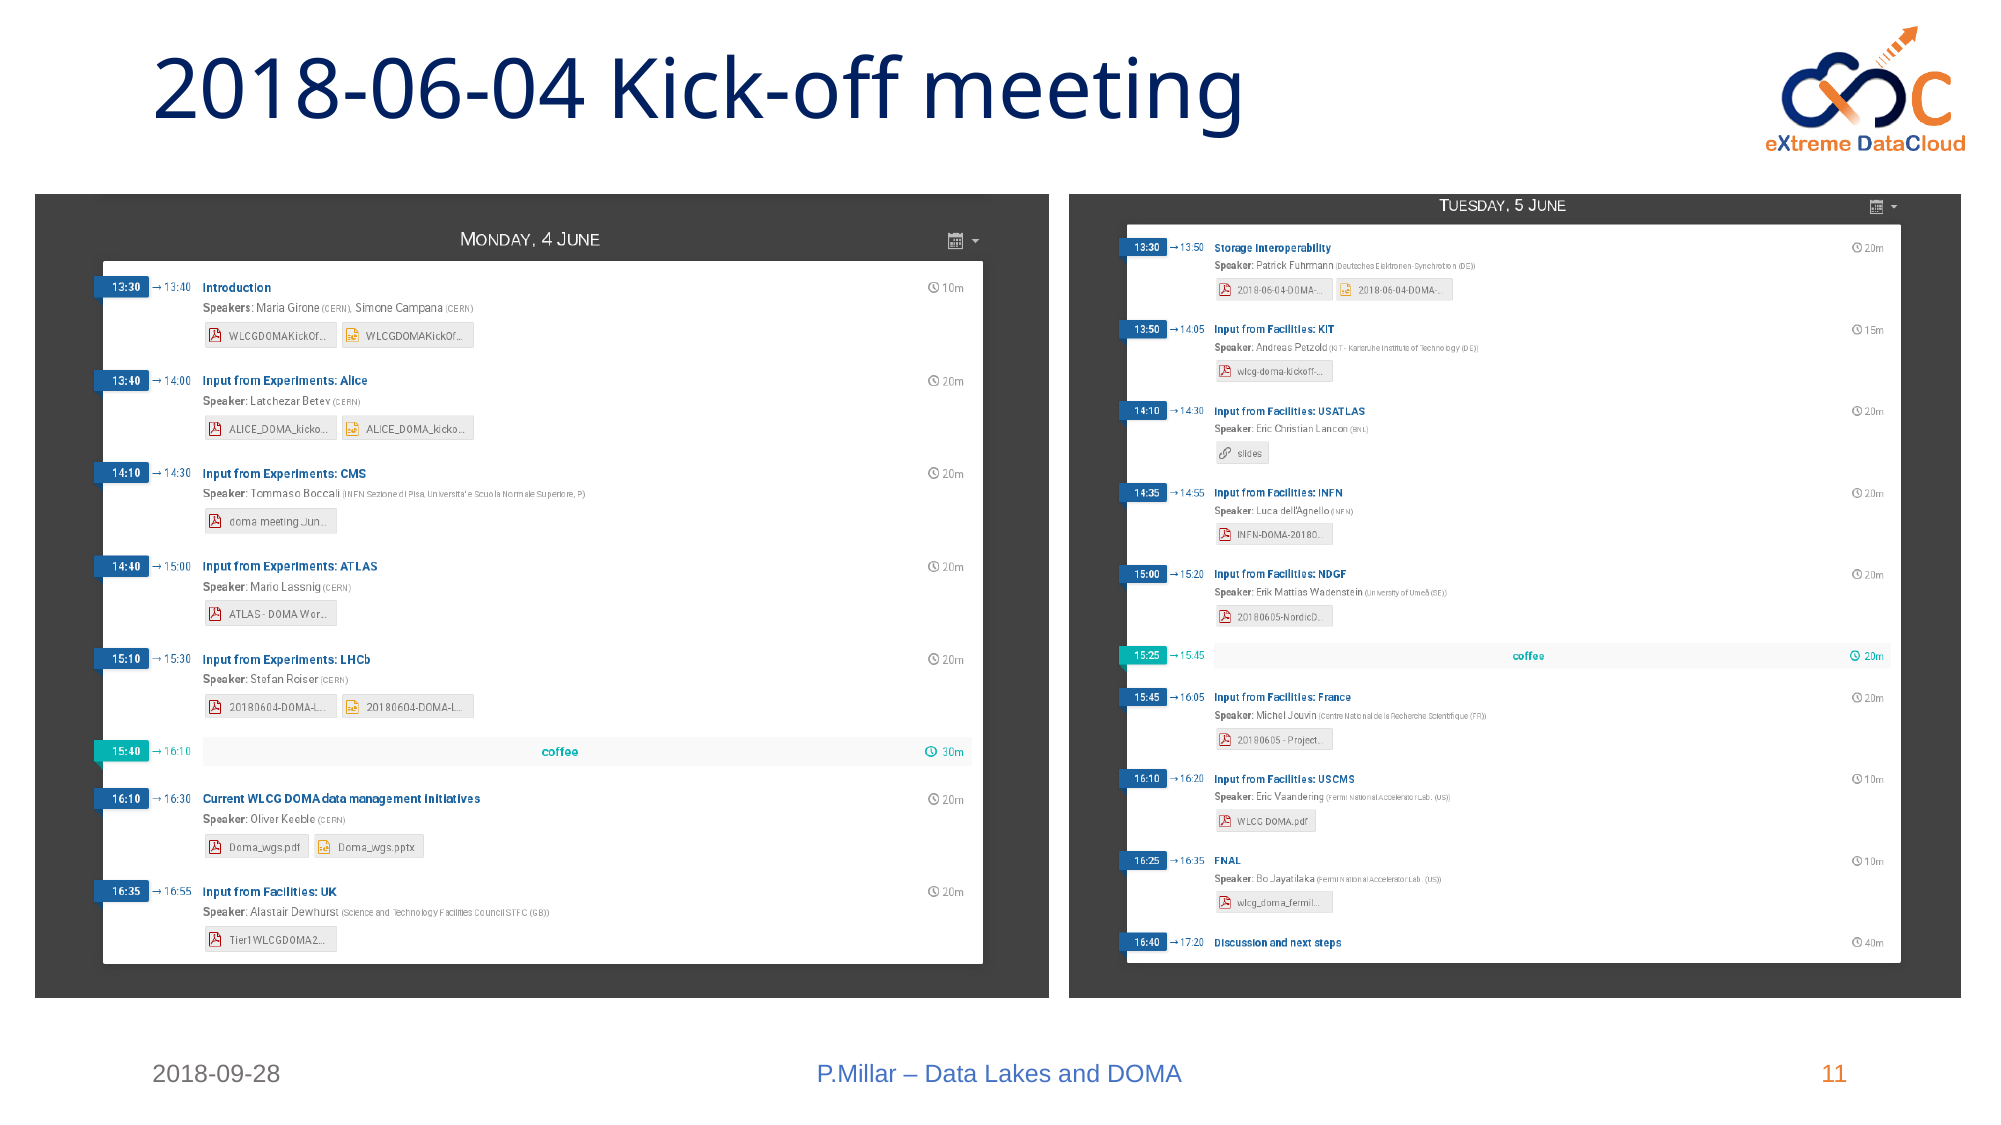

# 2018-06-04 Kick-off meeting
2018-09-28
P.Millar – Data Lakes and DOMA